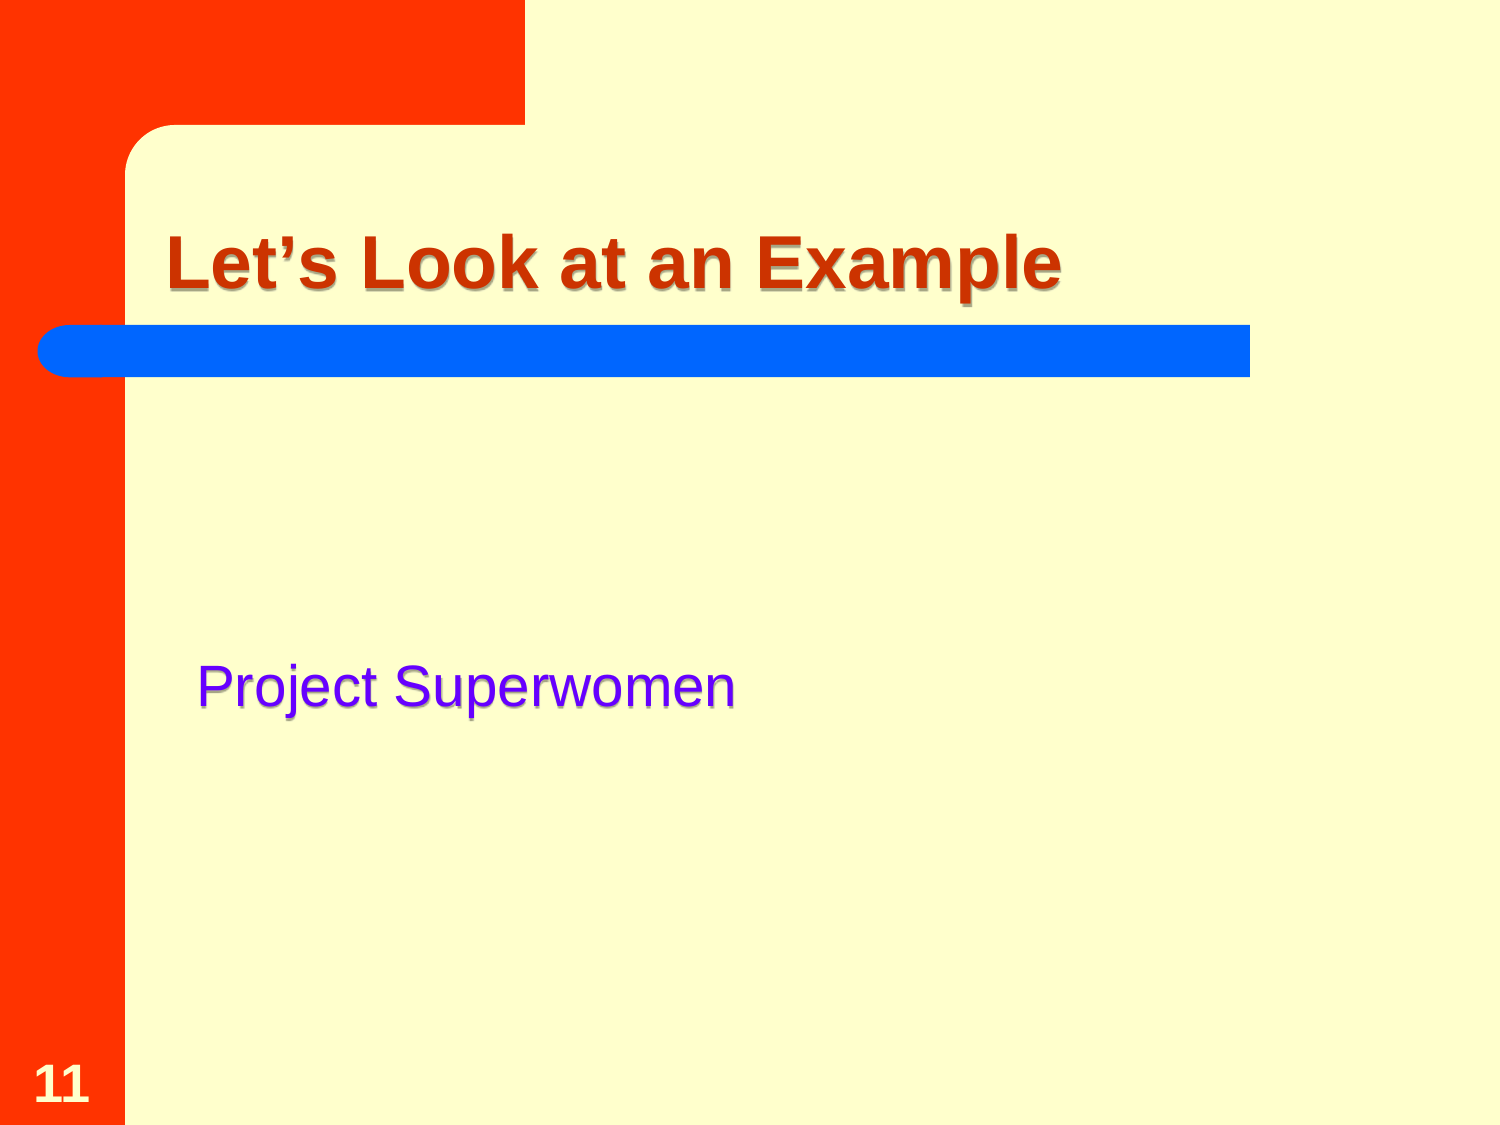

# Let’s Look at an Example
Project Superwomen